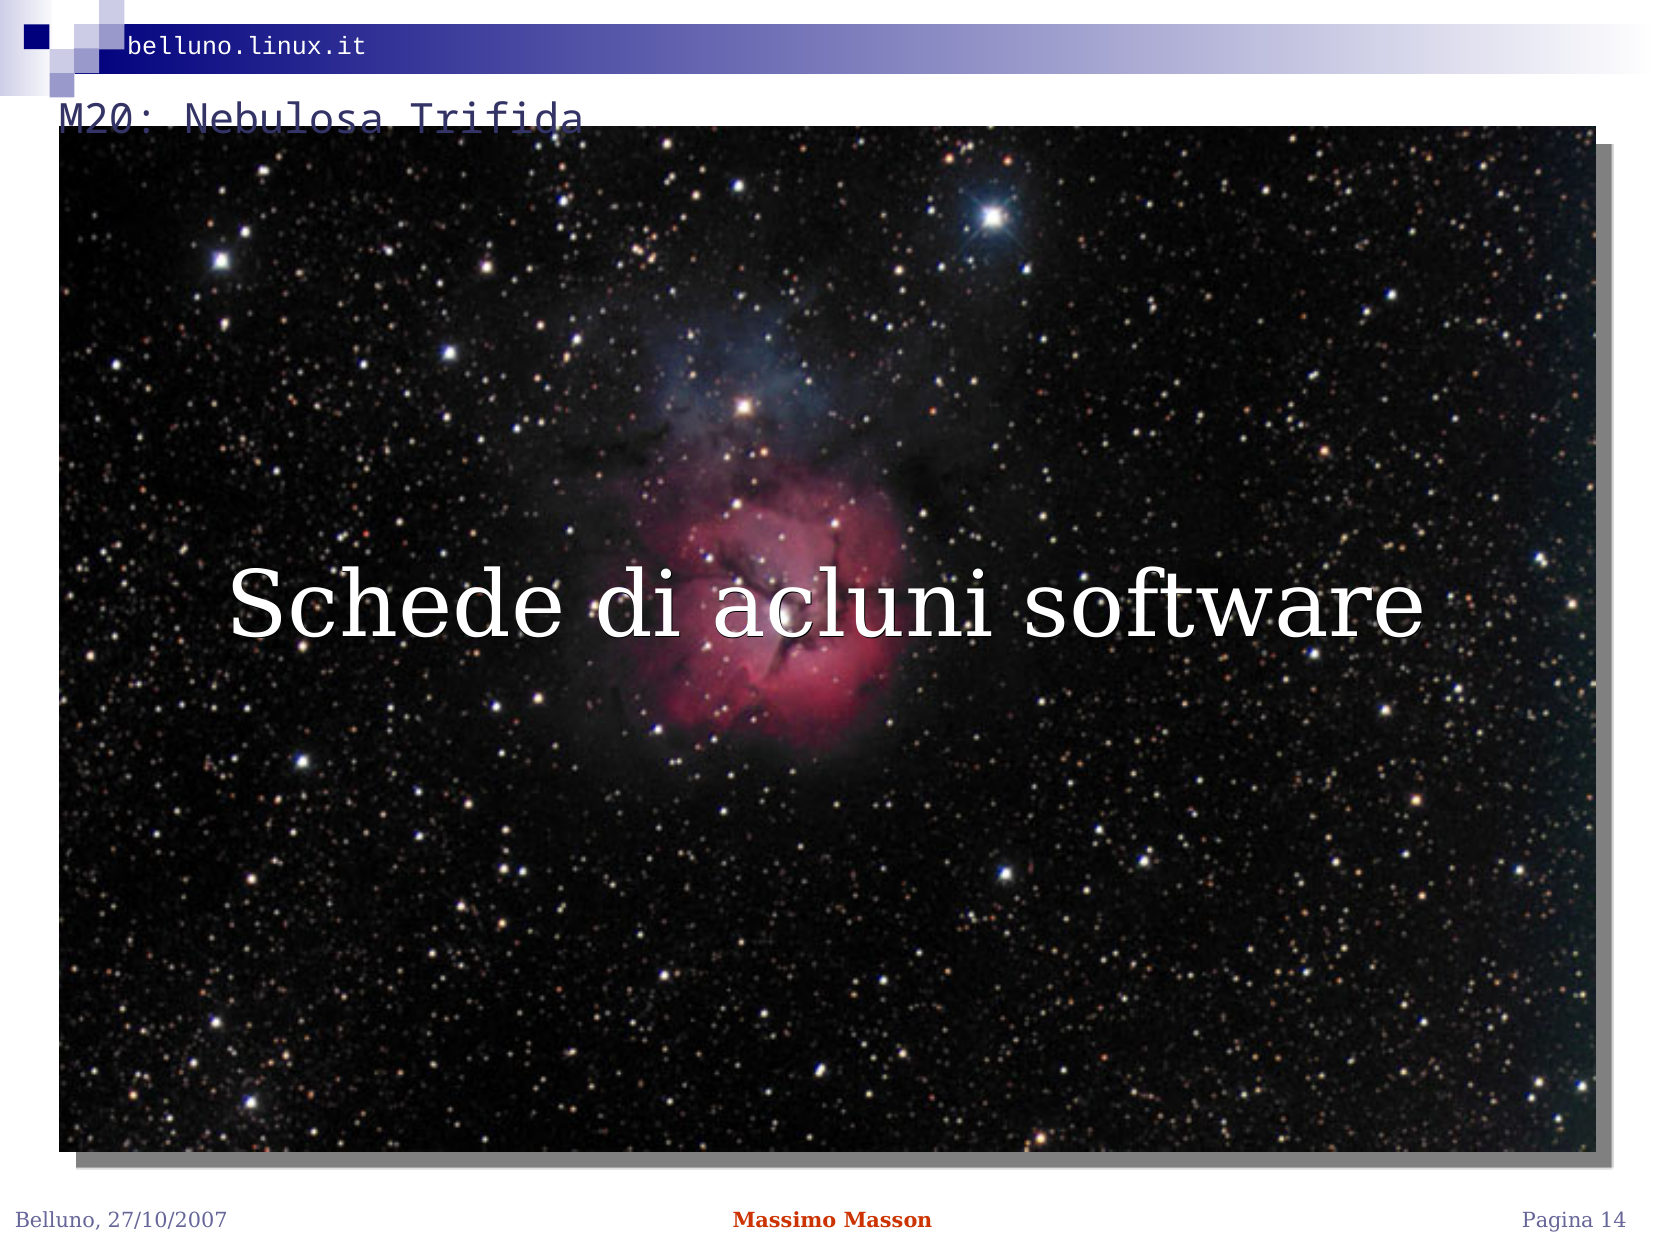

M20: Nebulosa Trifida
# Schede di acluni software